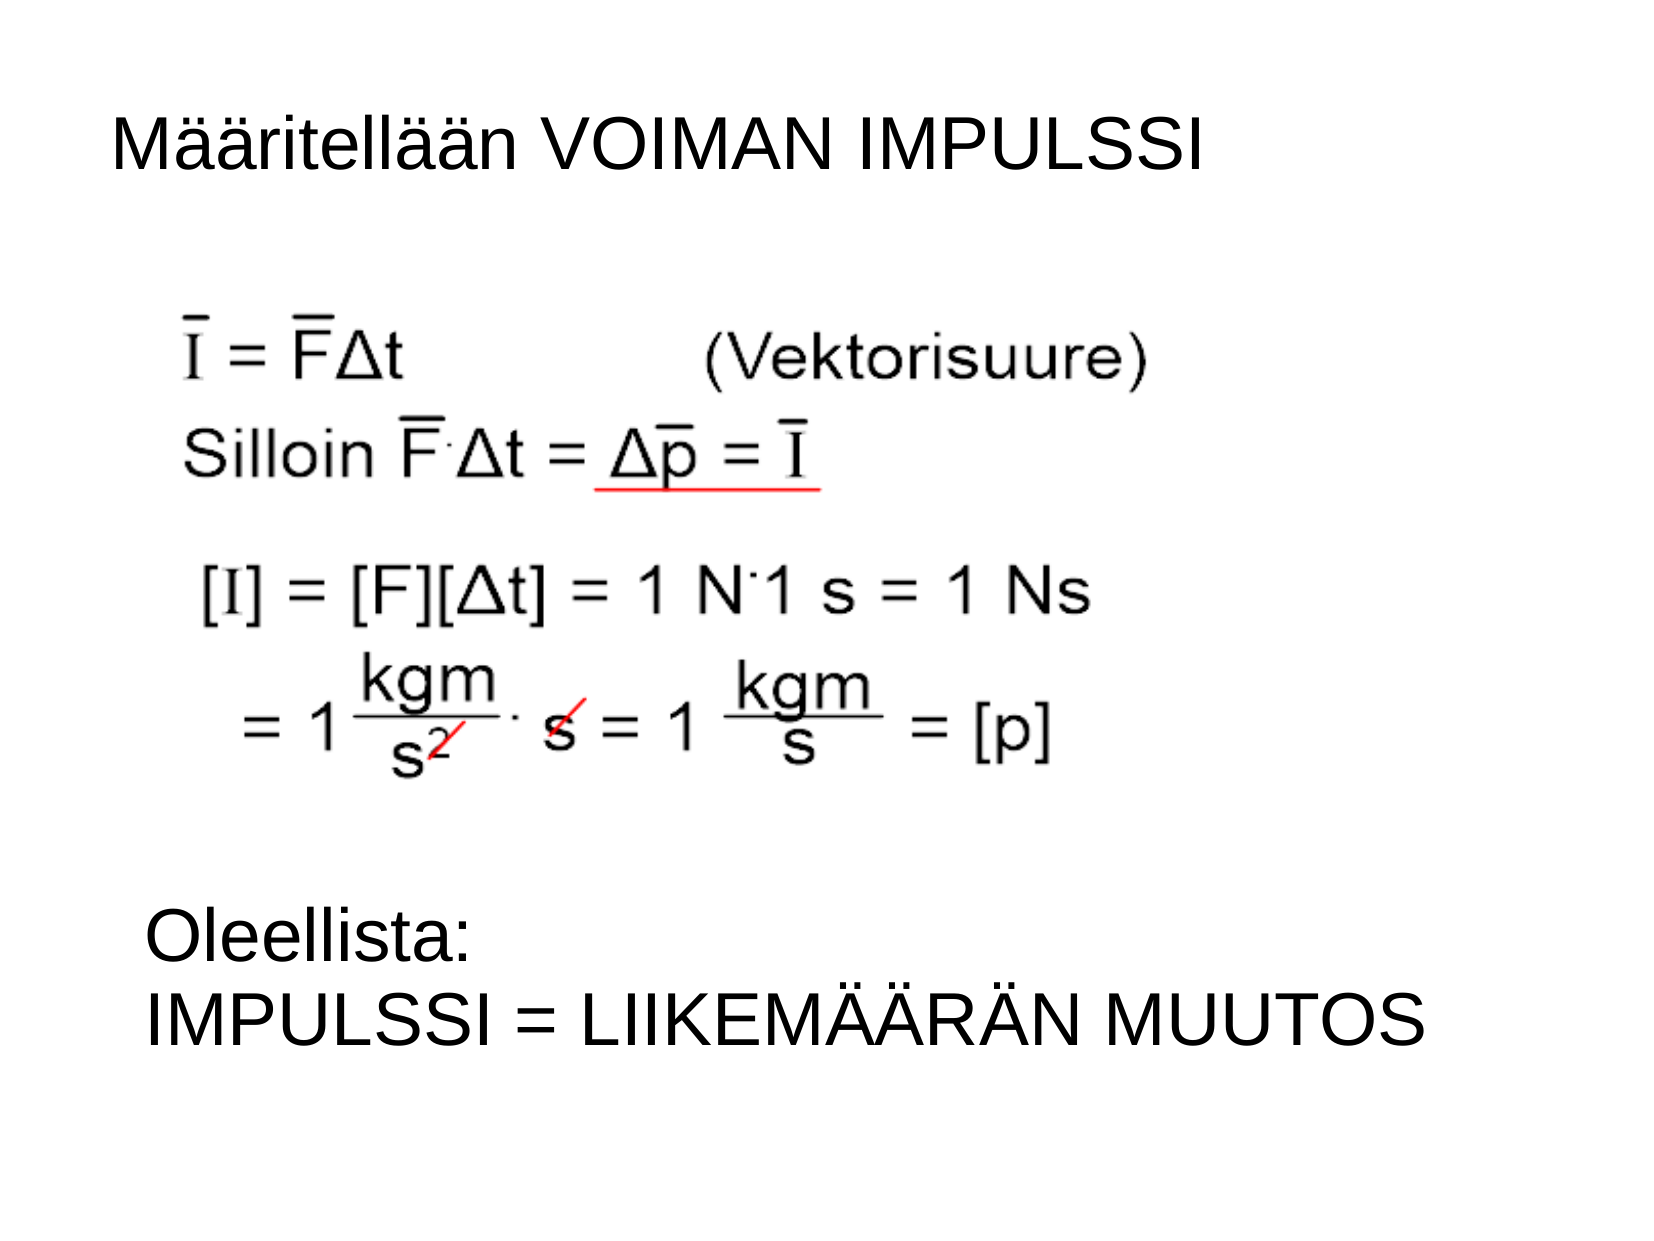

Määritellään VOIMAN IMPULSSI
Oleellista:
IMPULSSI = LIIKEMÄÄRÄN MUUTOS